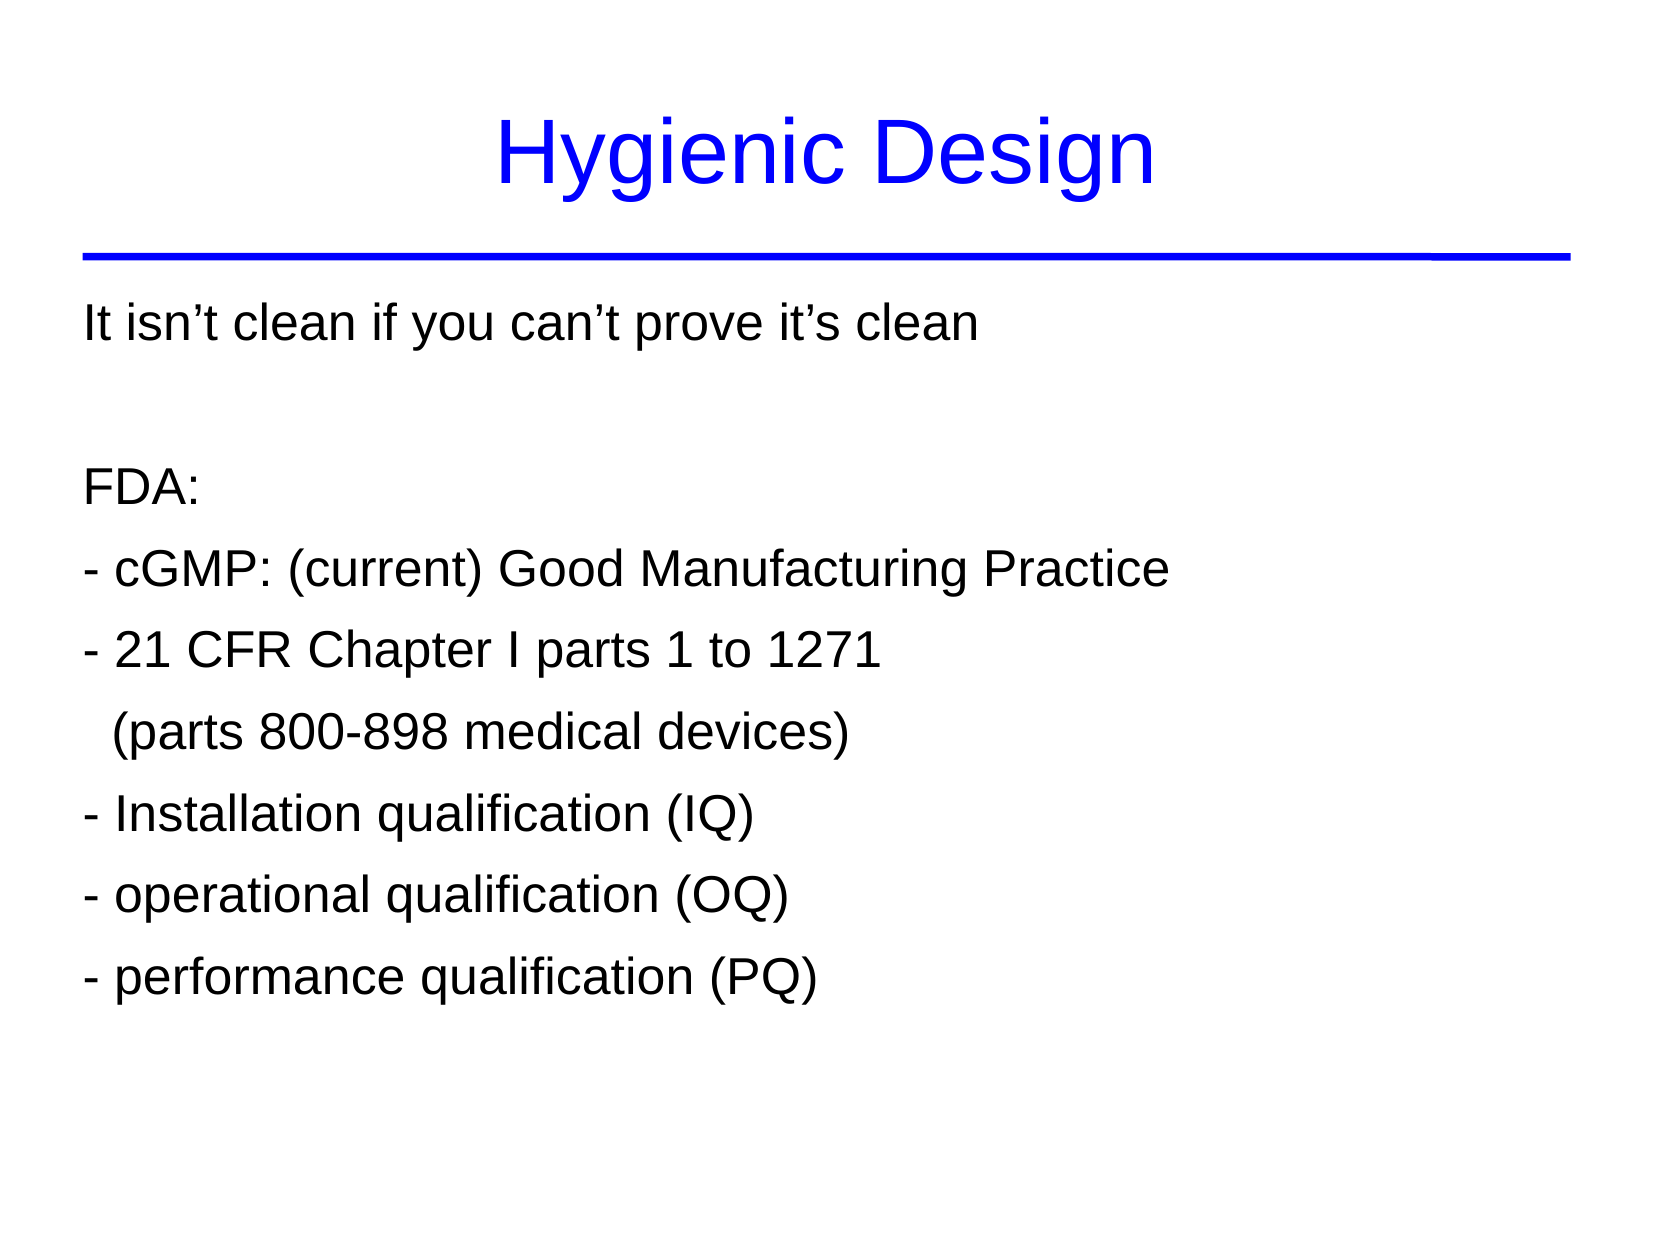

# Hygienic Design
It isn’t clean if you can’t prove it’s clean
FDA:
- cGMP: (current) Good Manufacturing Practice
- 21 CFR Chapter I parts 1 to 1271
 (parts 800-898 medical devices)
- Installation qualification (IQ)
- operational qualification (OQ)
- performance qualification (PQ)